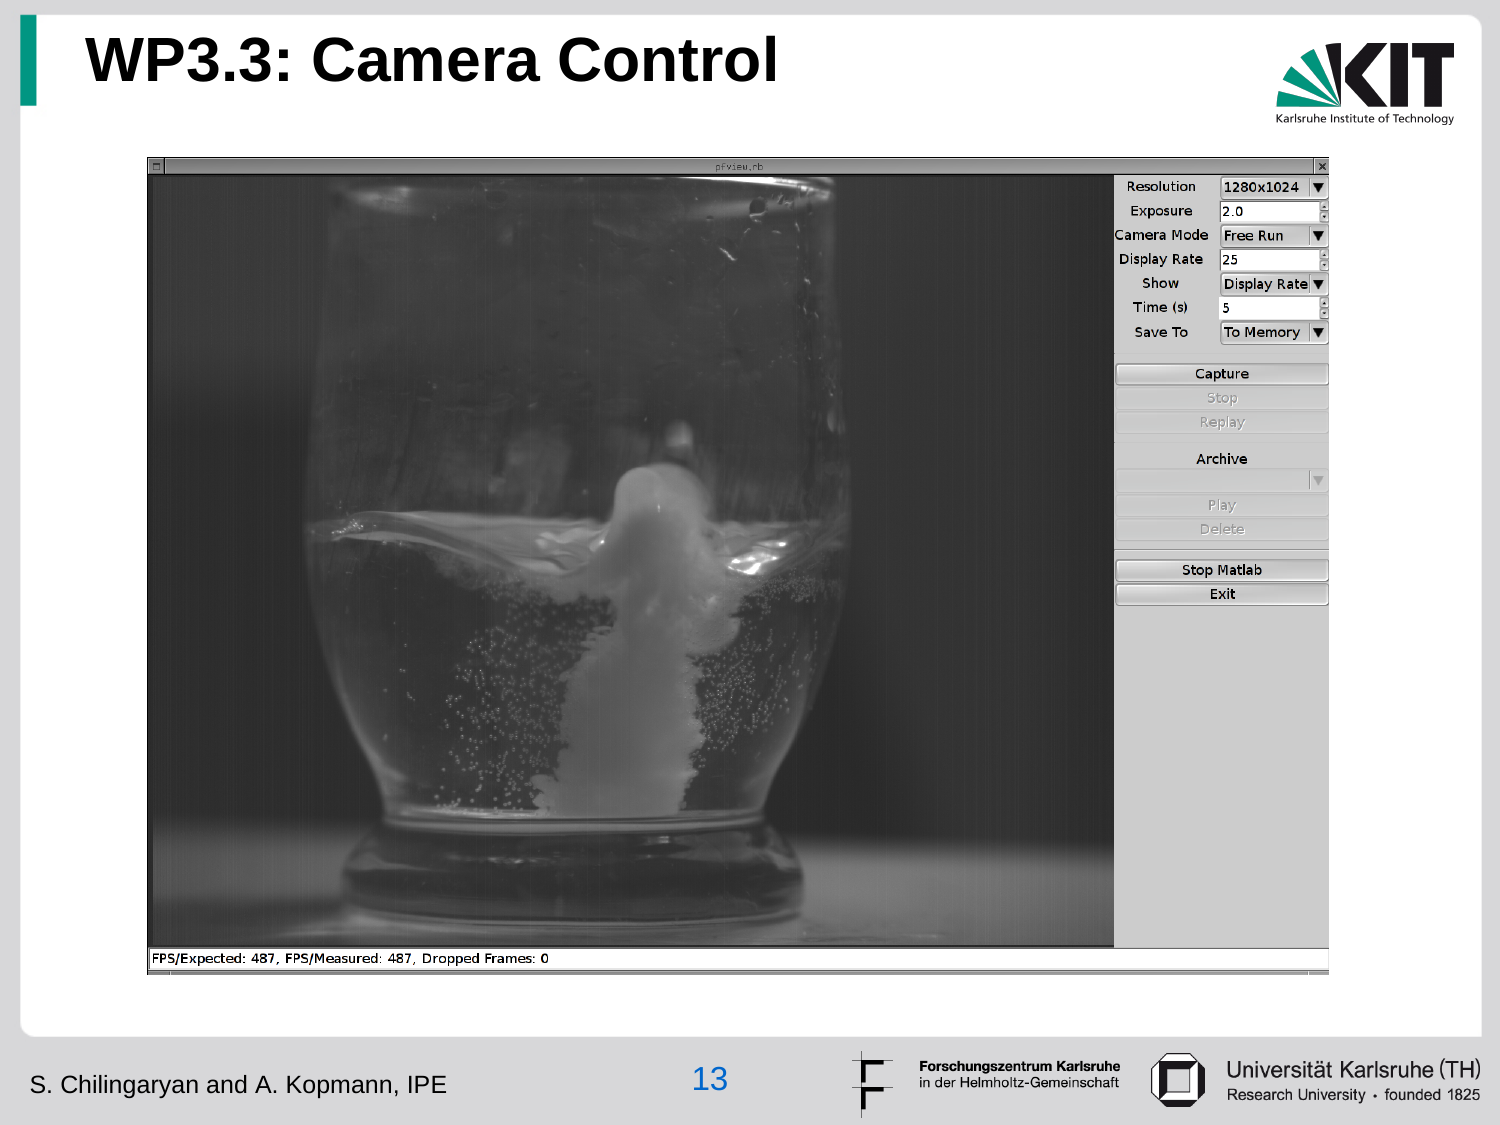

# WP3.3: Camera Control
S. Chilingaryan and A. Kopmann, IPE